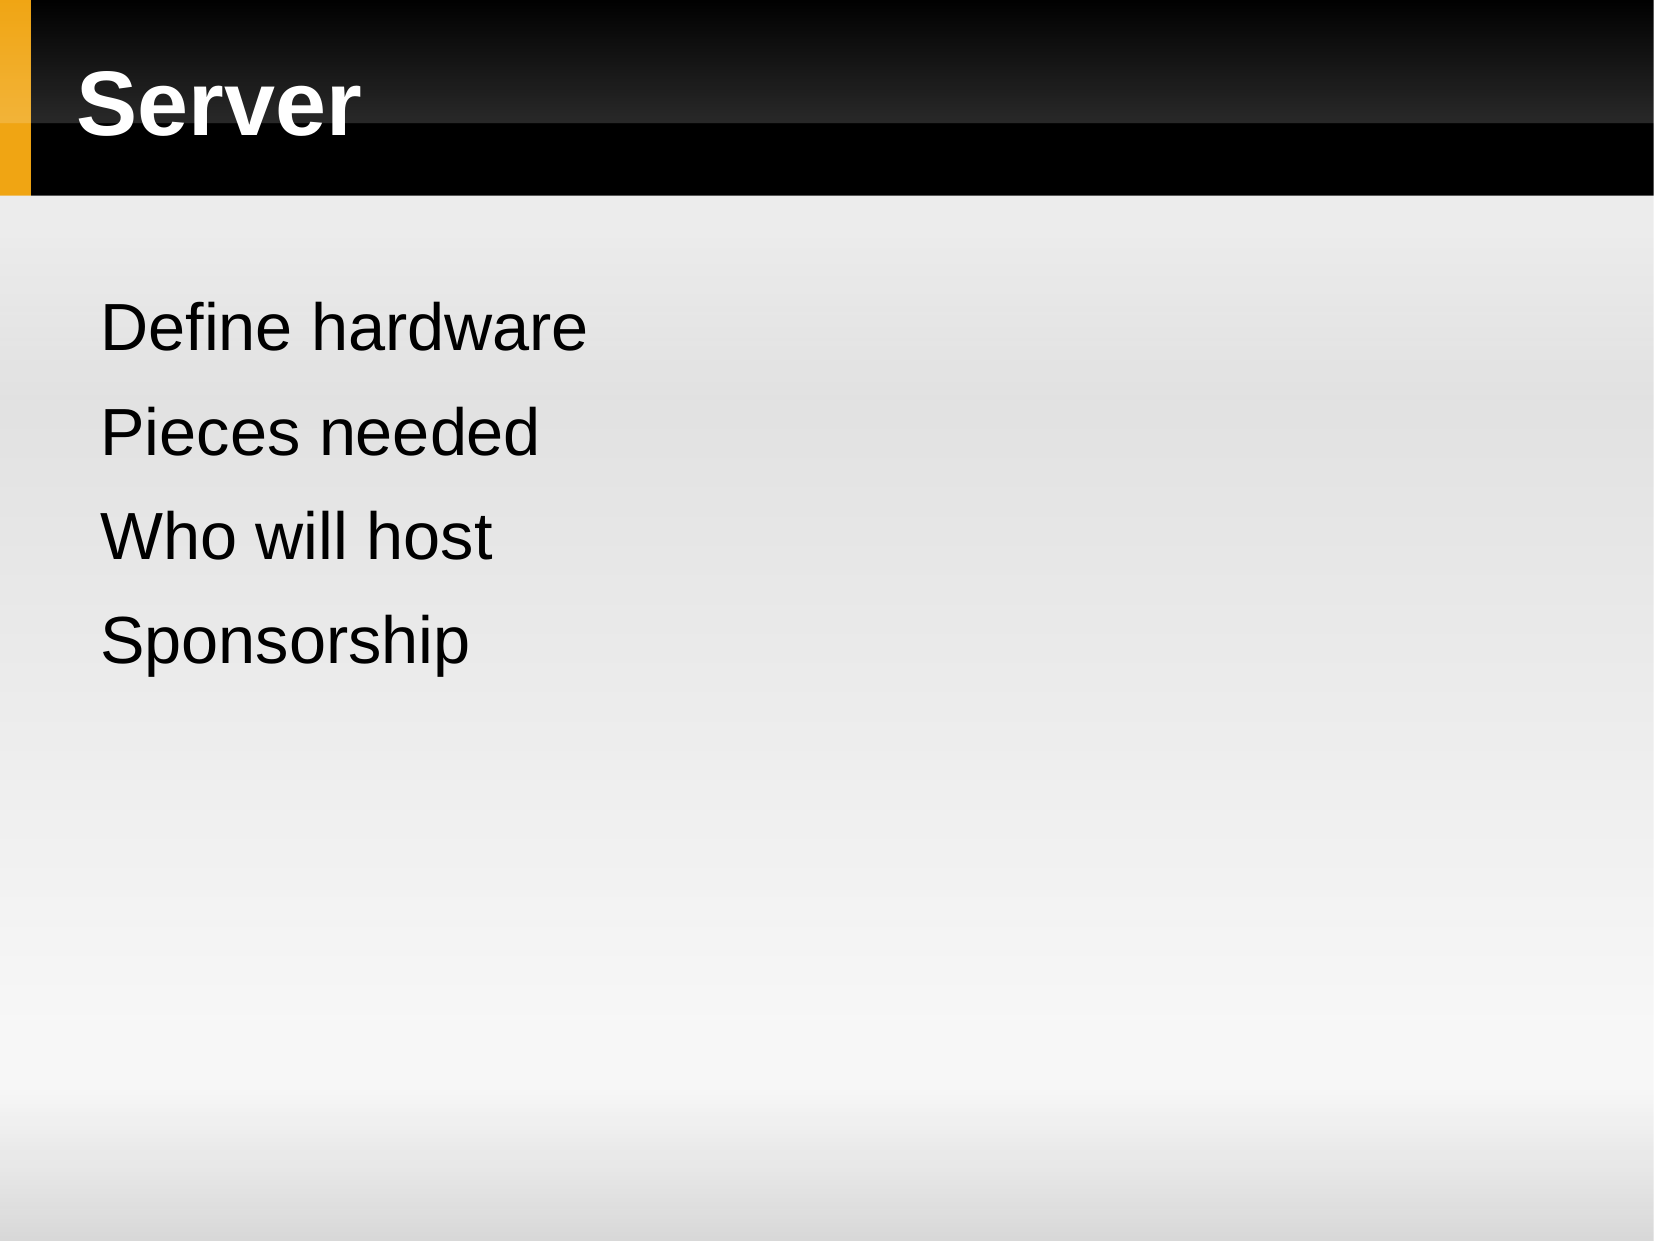

# Server
Define hardware
Pieces needed
Who will host
Sponsorship